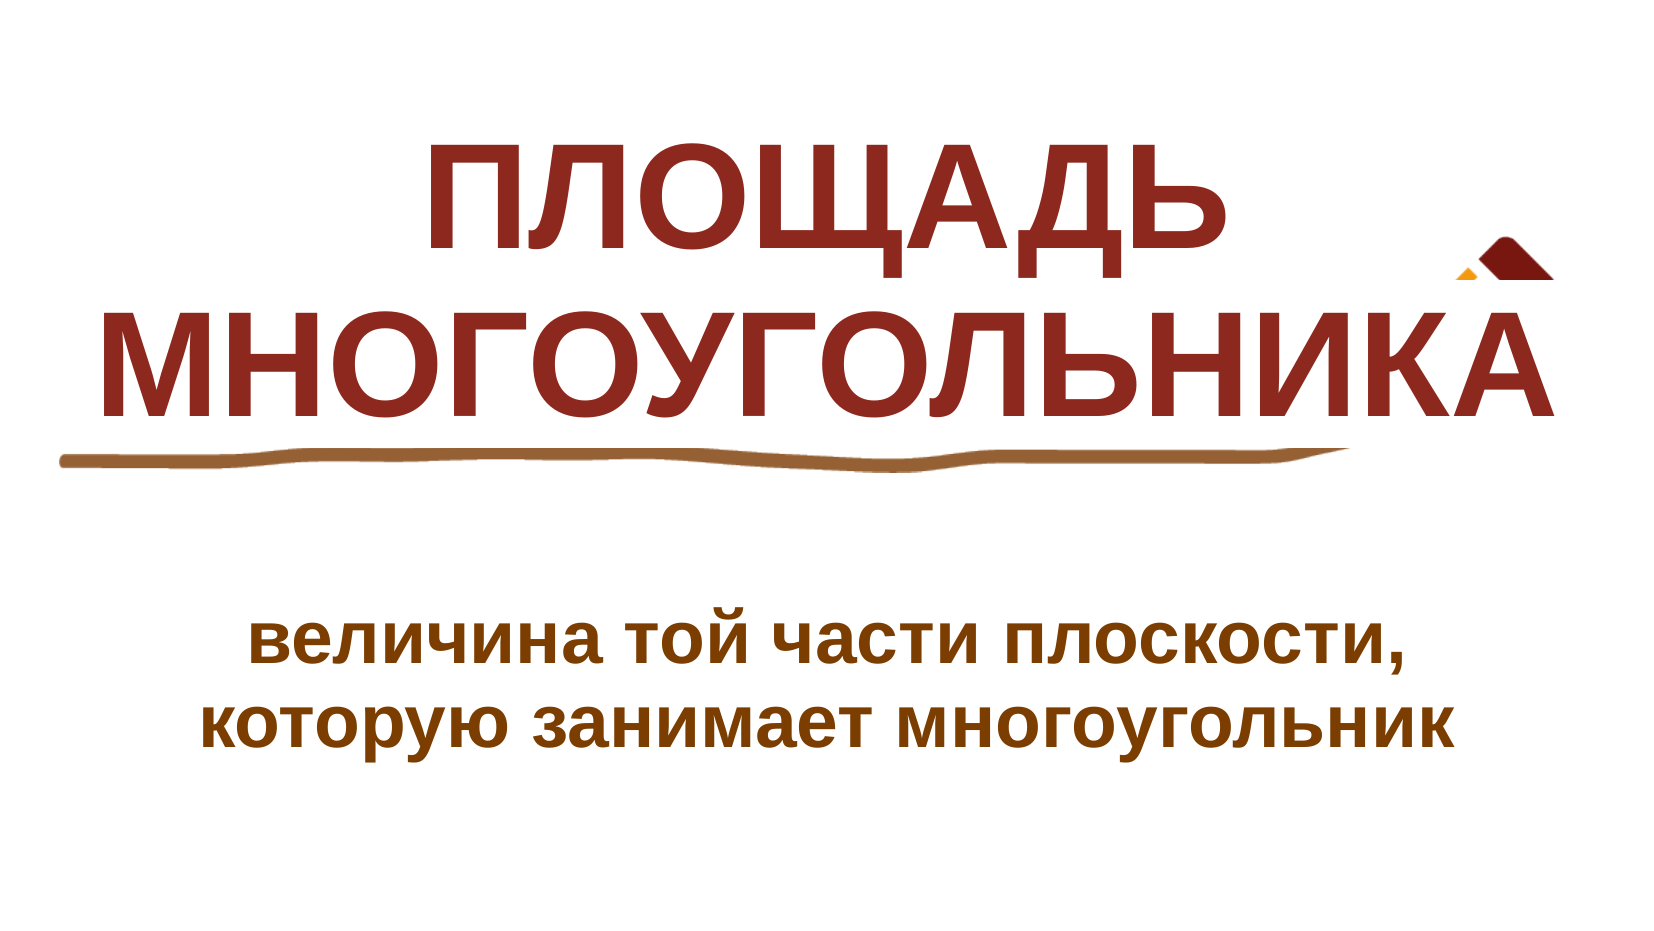

ПЛОЩАДЬ МНОГОУГОЛЬНИКА
# величина той части плоскости, которую занимает многоугольник